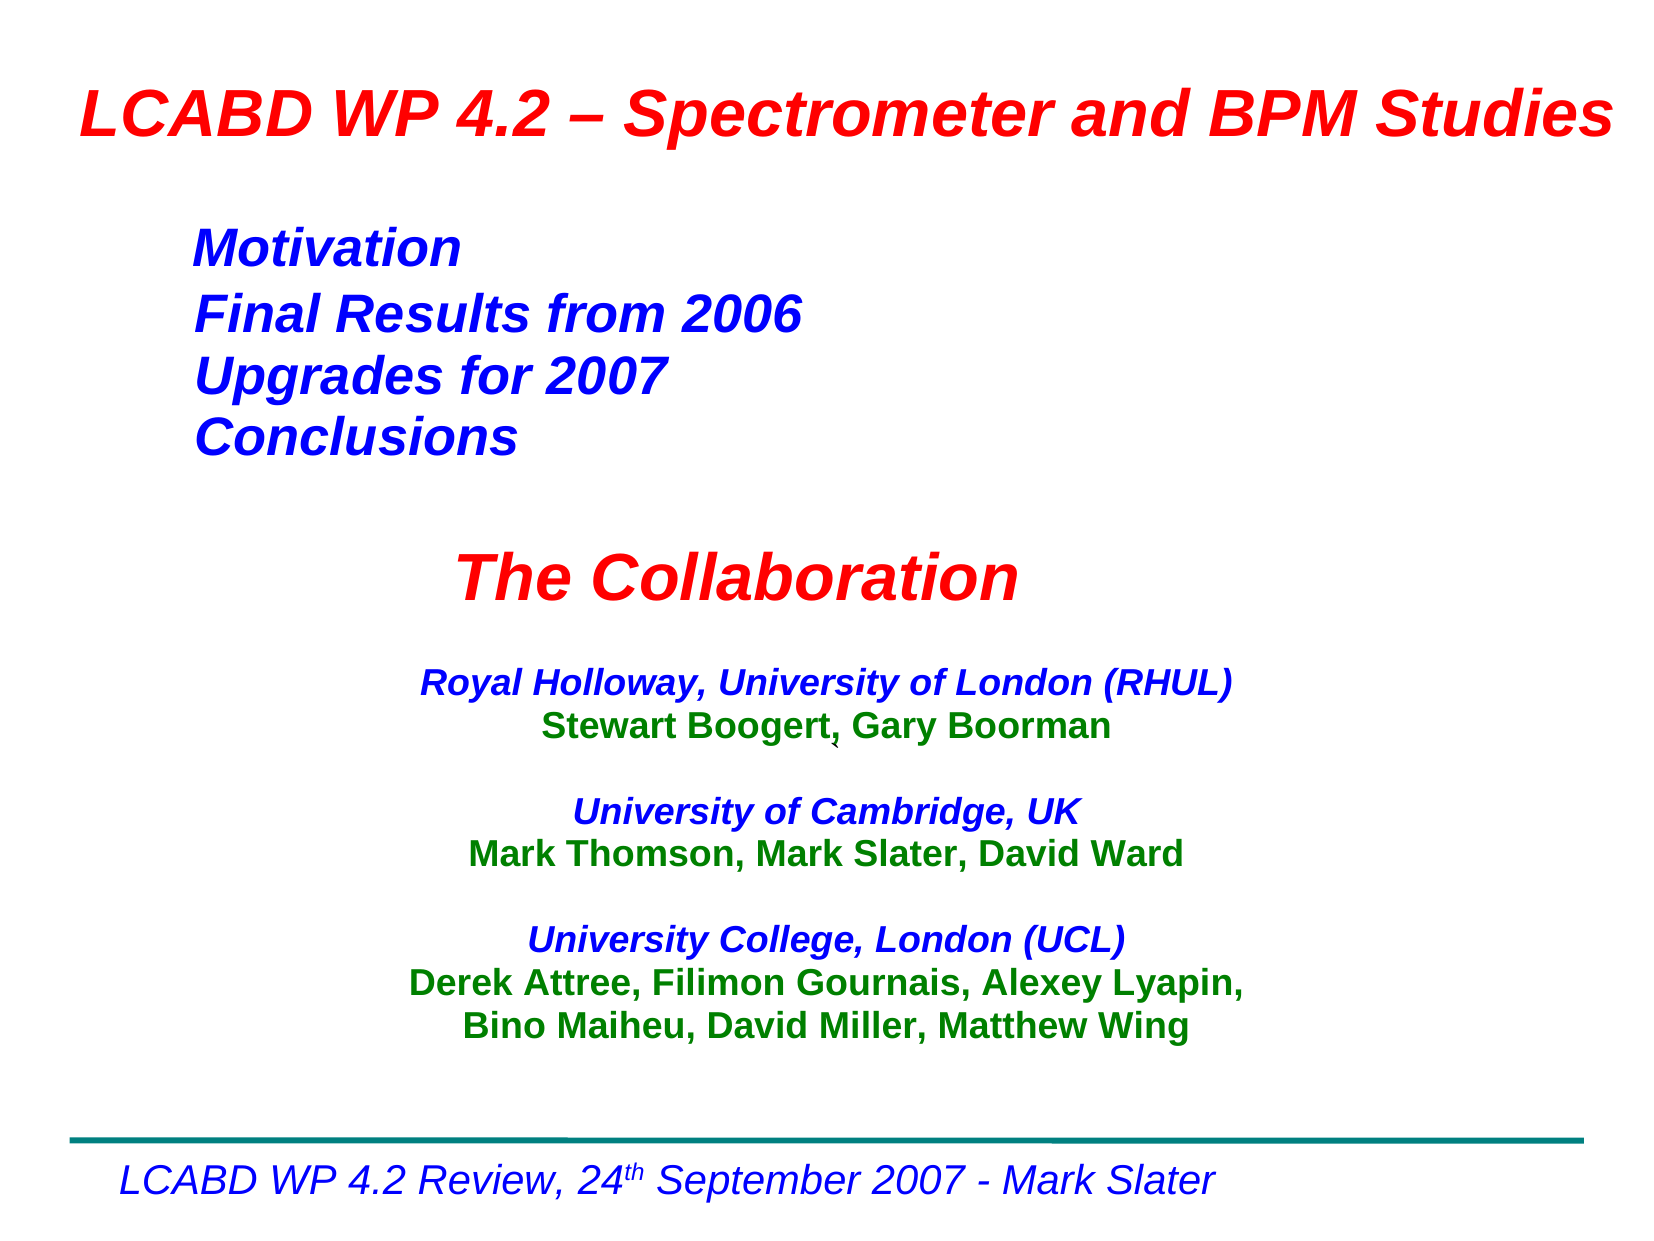

LCABD WP 4.2 – Spectrometer and BPM Studies
 Motivation
 Final Results from 2006
 Upgrades for 2007
 Conclusions
The Collaboration
Royal Holloway, University of London (RHUL)
Stewart Boogert, Gary Boorman
University of Cambridge, UK
Mark Thomson, Mark Slater, David Ward
University College, London (UCL)
Derek Attree, Filimon Gournais, Alexey Lyapin,
Bino Maiheu, David Miller, Matthew Wing
`
LCABD WP 4.2 Review, 24th September 2007 - Mark Slater